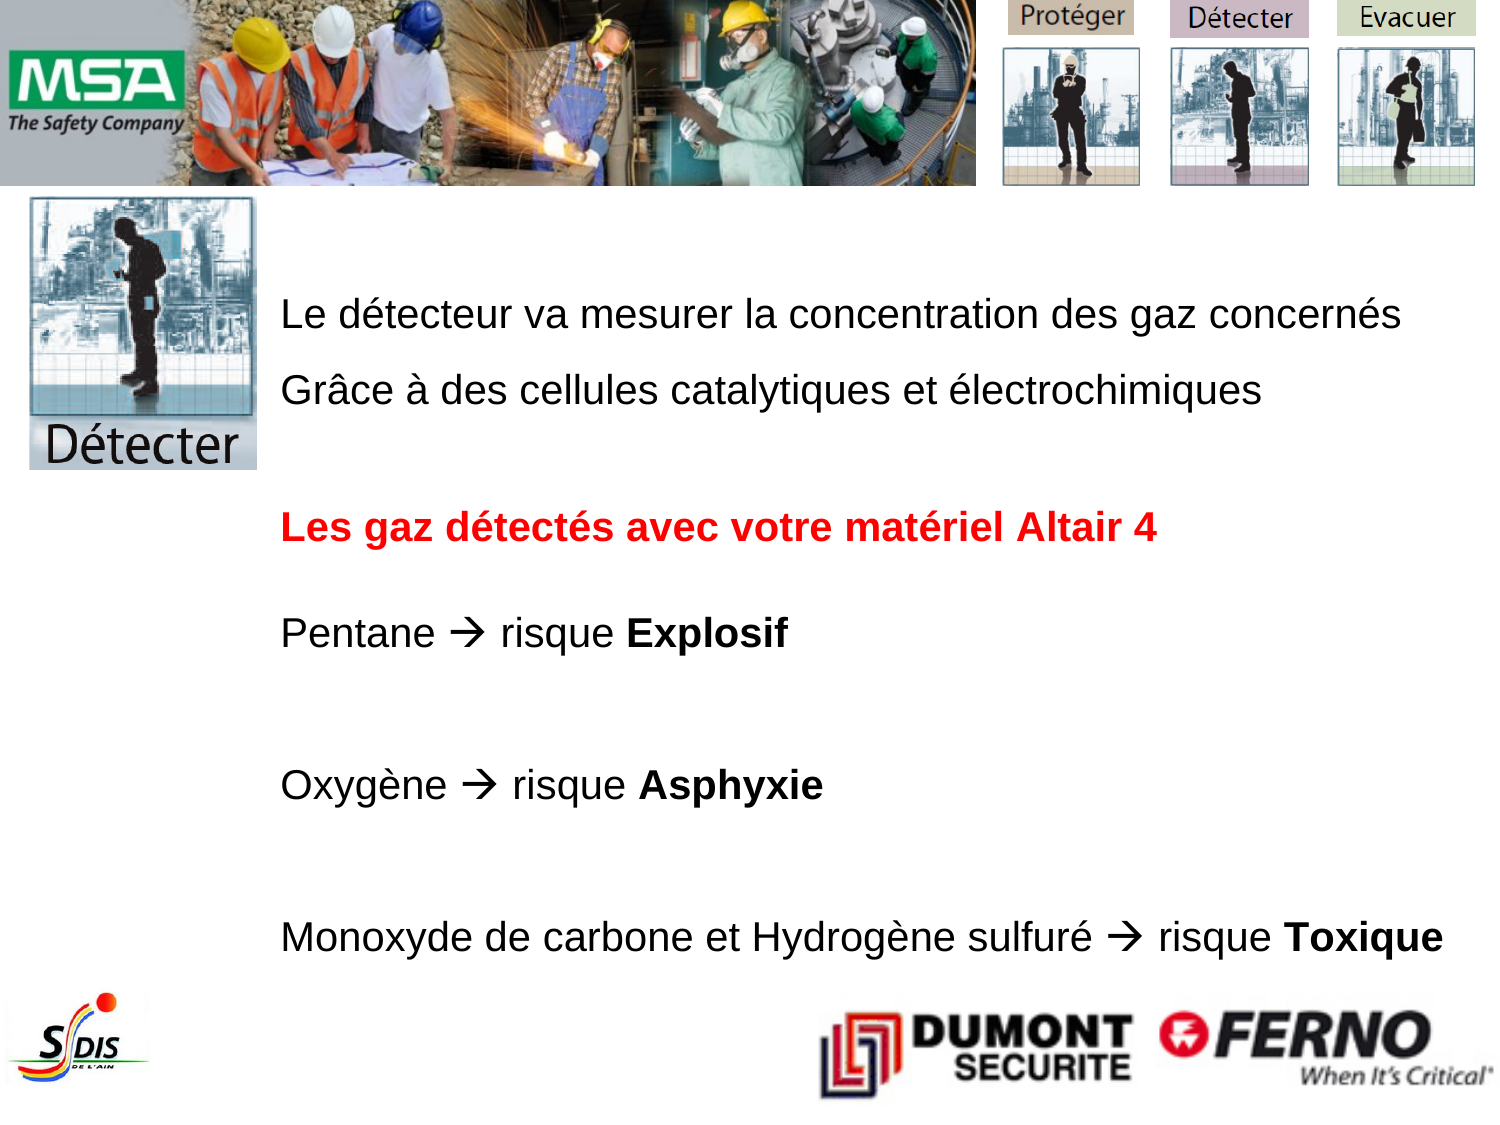

Le détecteur va mesurer la concentration des gaz concernés
Grâce à des cellules catalytiques et électrochimiques
Les gaz détectés avec votre matériel Altair 4
Pentane  risque Explosif
Oxygène  risque Asphyxie
Monoxyde de carbone et Hydrogène sulfuré  risque Toxique